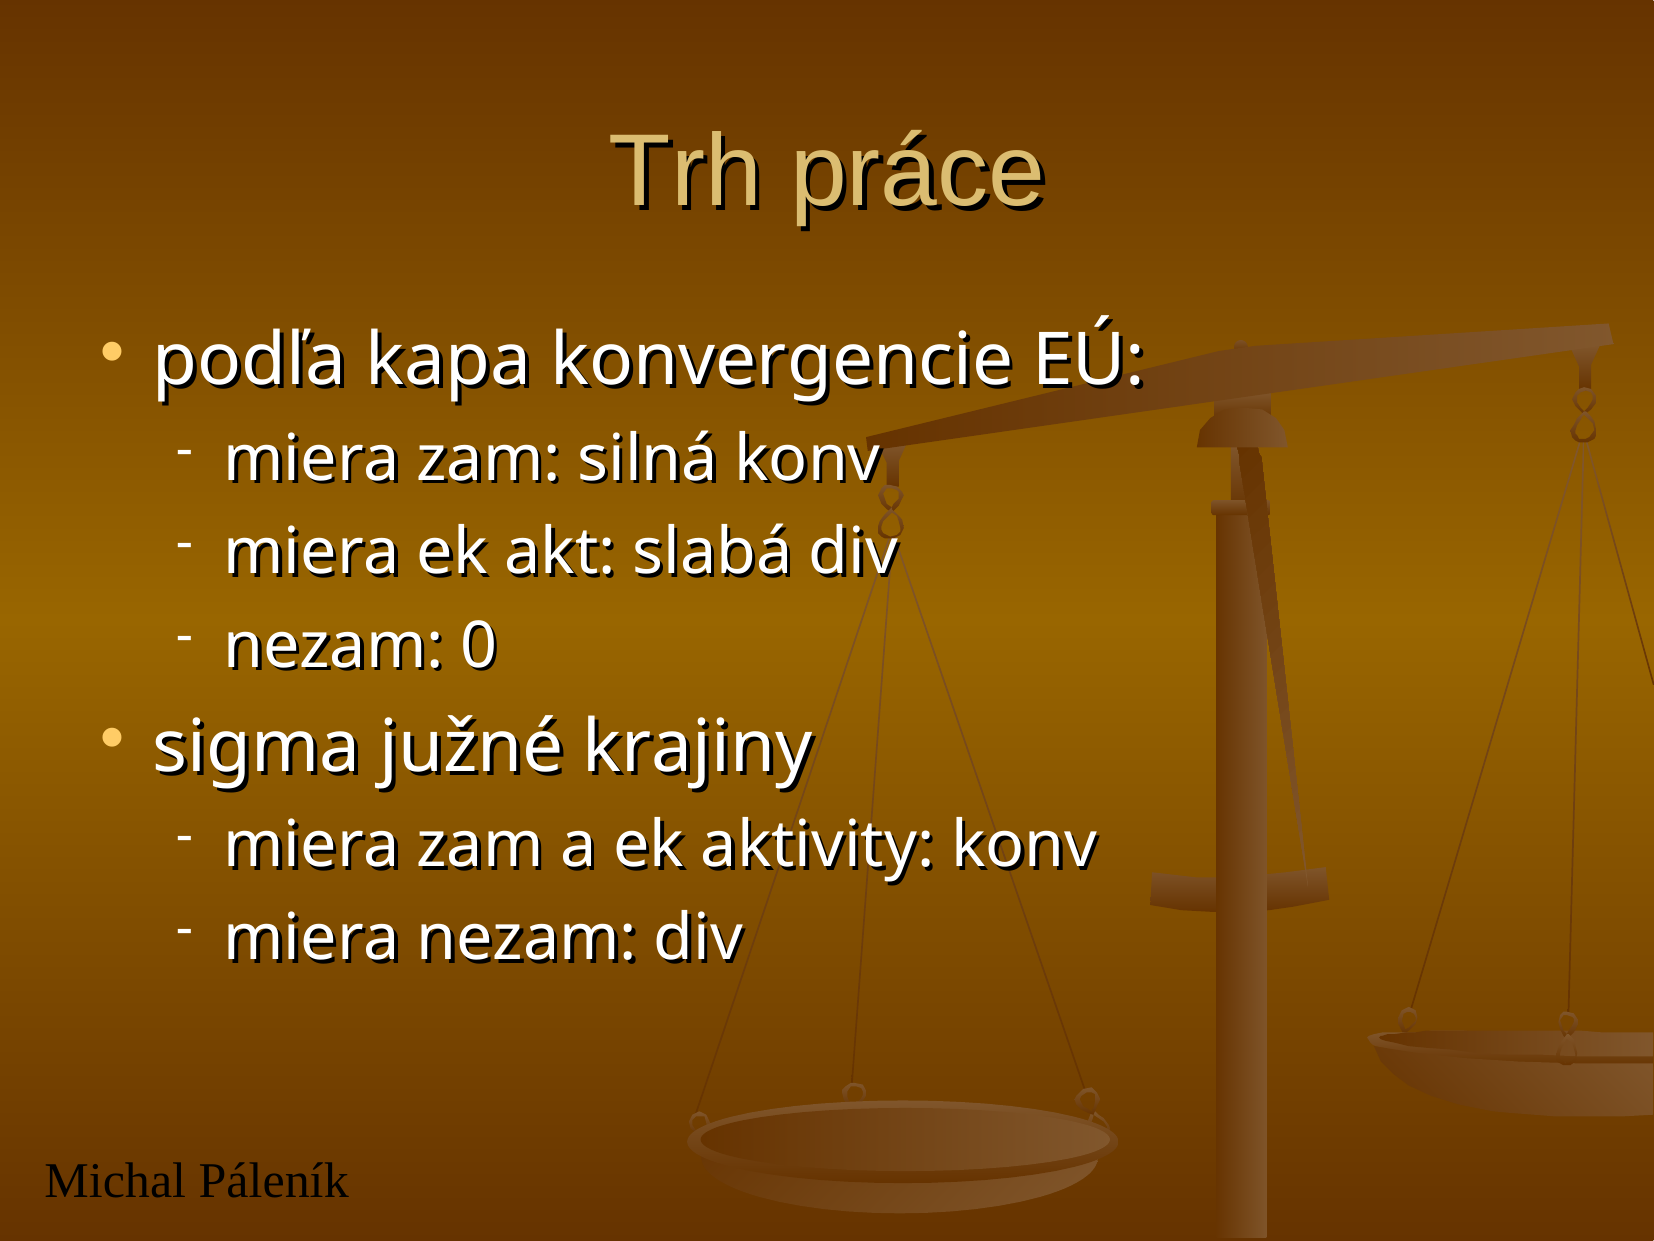

# Trh práce
podľa kapa konvergencie EÚ:
miera zam: silná konv
miera ek akt: slabá div
nezam: 0
sigma južné krajiny
miera zam a ek aktivity: konv
miera nezam: div